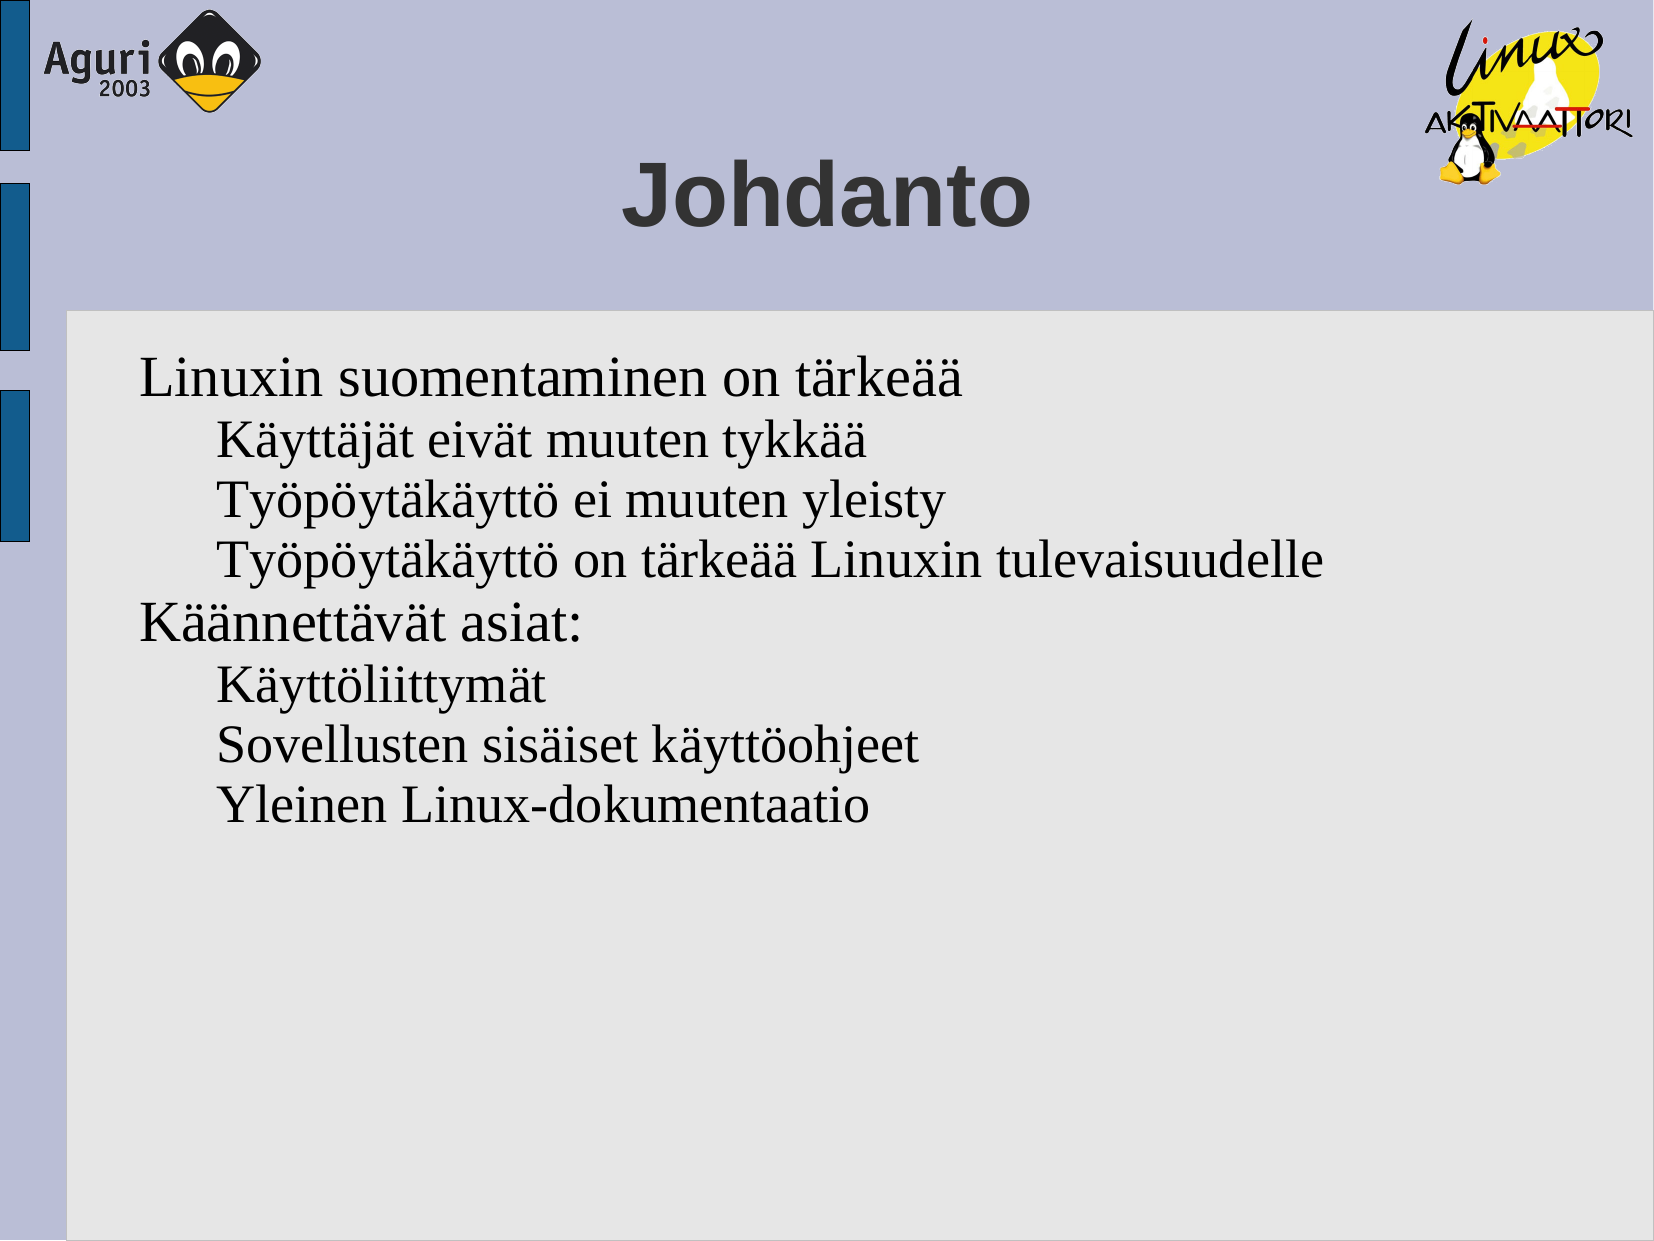

# Johdanto
Linuxin suomentaminen on tärkeää
Käyttäjät eivät muuten tykkää
Työpöytäkäyttö ei muuten yleisty
Työpöytäkäyttö on tärkeää Linuxin tulevaisuudelle
Käännettävät asiat:
Käyttöliittymät
Sovellusten sisäiset käyttöohjeet
Yleinen Linux-dokumentaatio